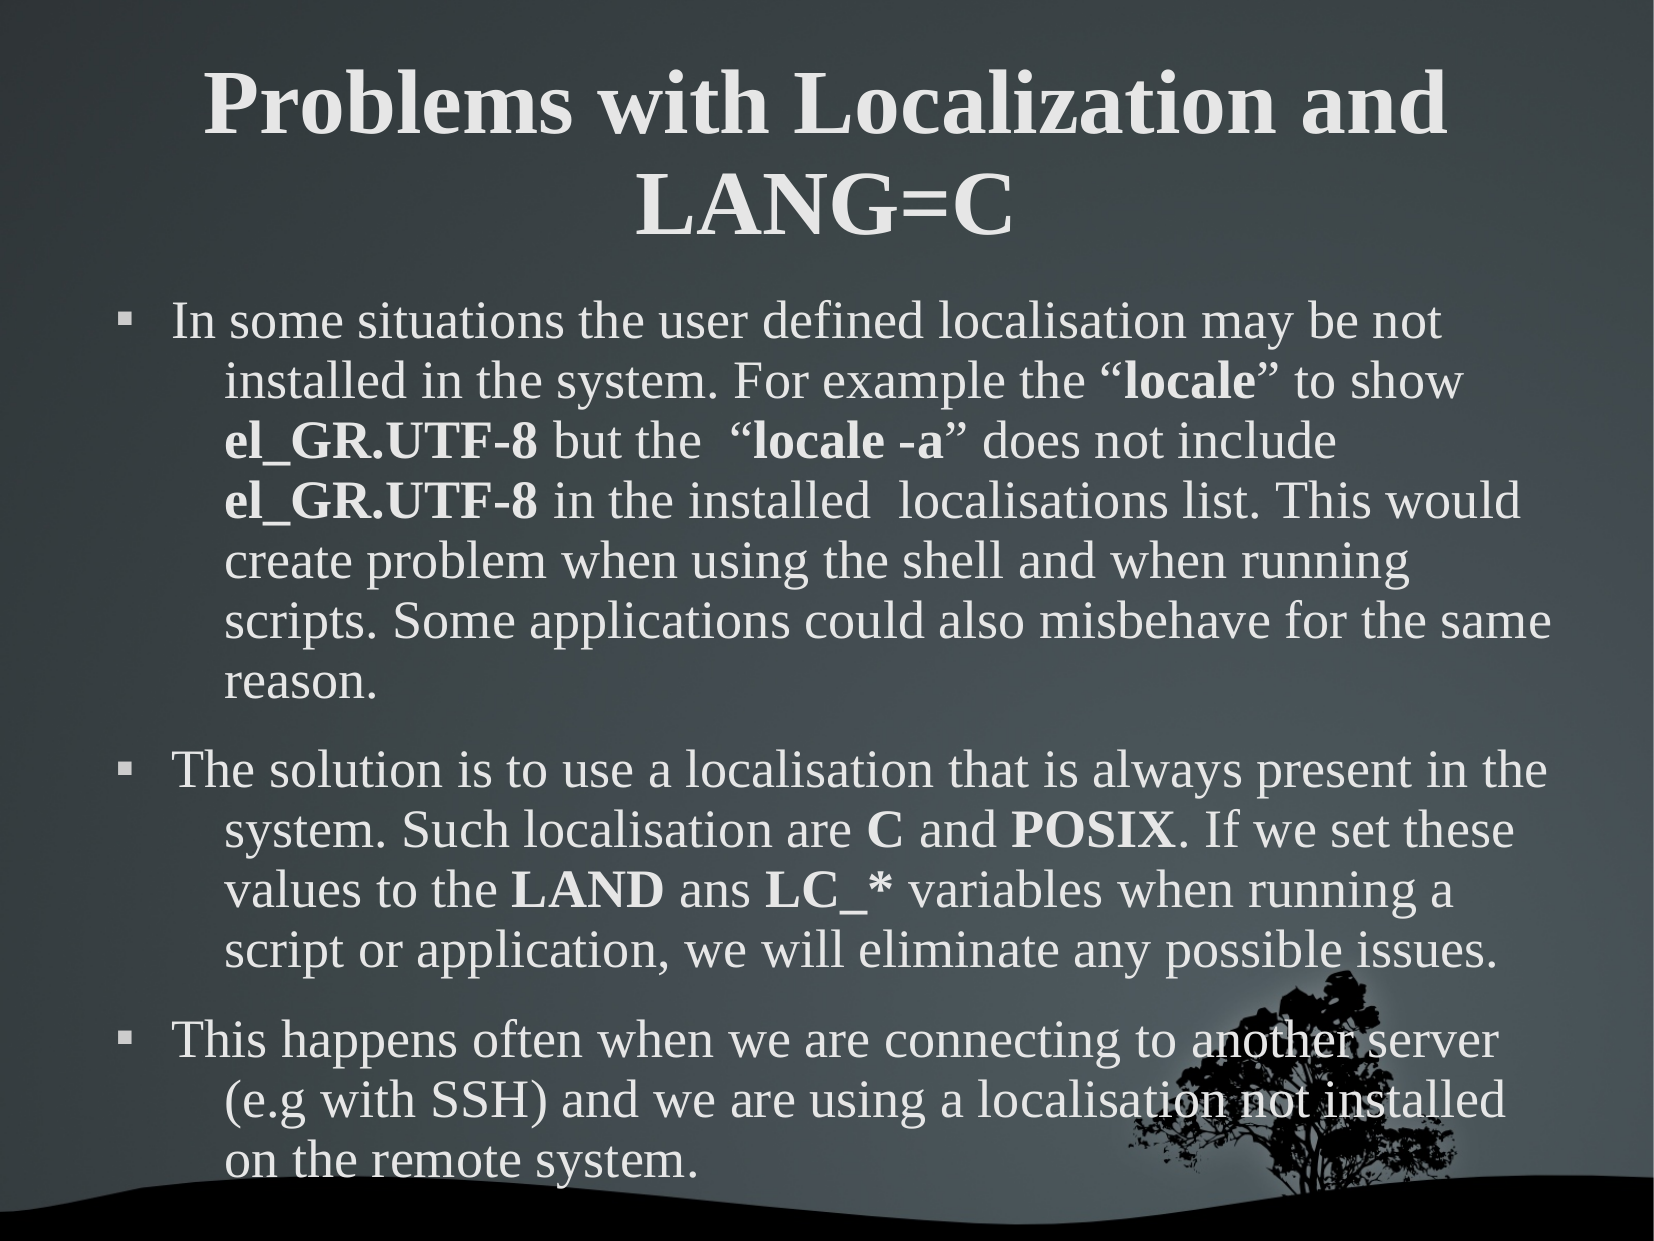

# Problems with Localization and LANG=C
In some situations the user defined localisation may be not installed in the system. For example the “locale” to show el_GR.UTF-8 but the “locale -a” does not include el_GR.UTF-8 in the installed localisations list. This would create problem when using the shell and when running scripts. Some applications could also misbehave for the same reason.
The solution is to use a localisation that is always present in the system. Such localisation are C and POSIX. If we set these values to the LAND ans LC_* variables when running a script or application, we will eliminate any possible issues.
This happens often when we are connecting to another server (e.g with SSH) and we are using a localisation not installed on the remote system.